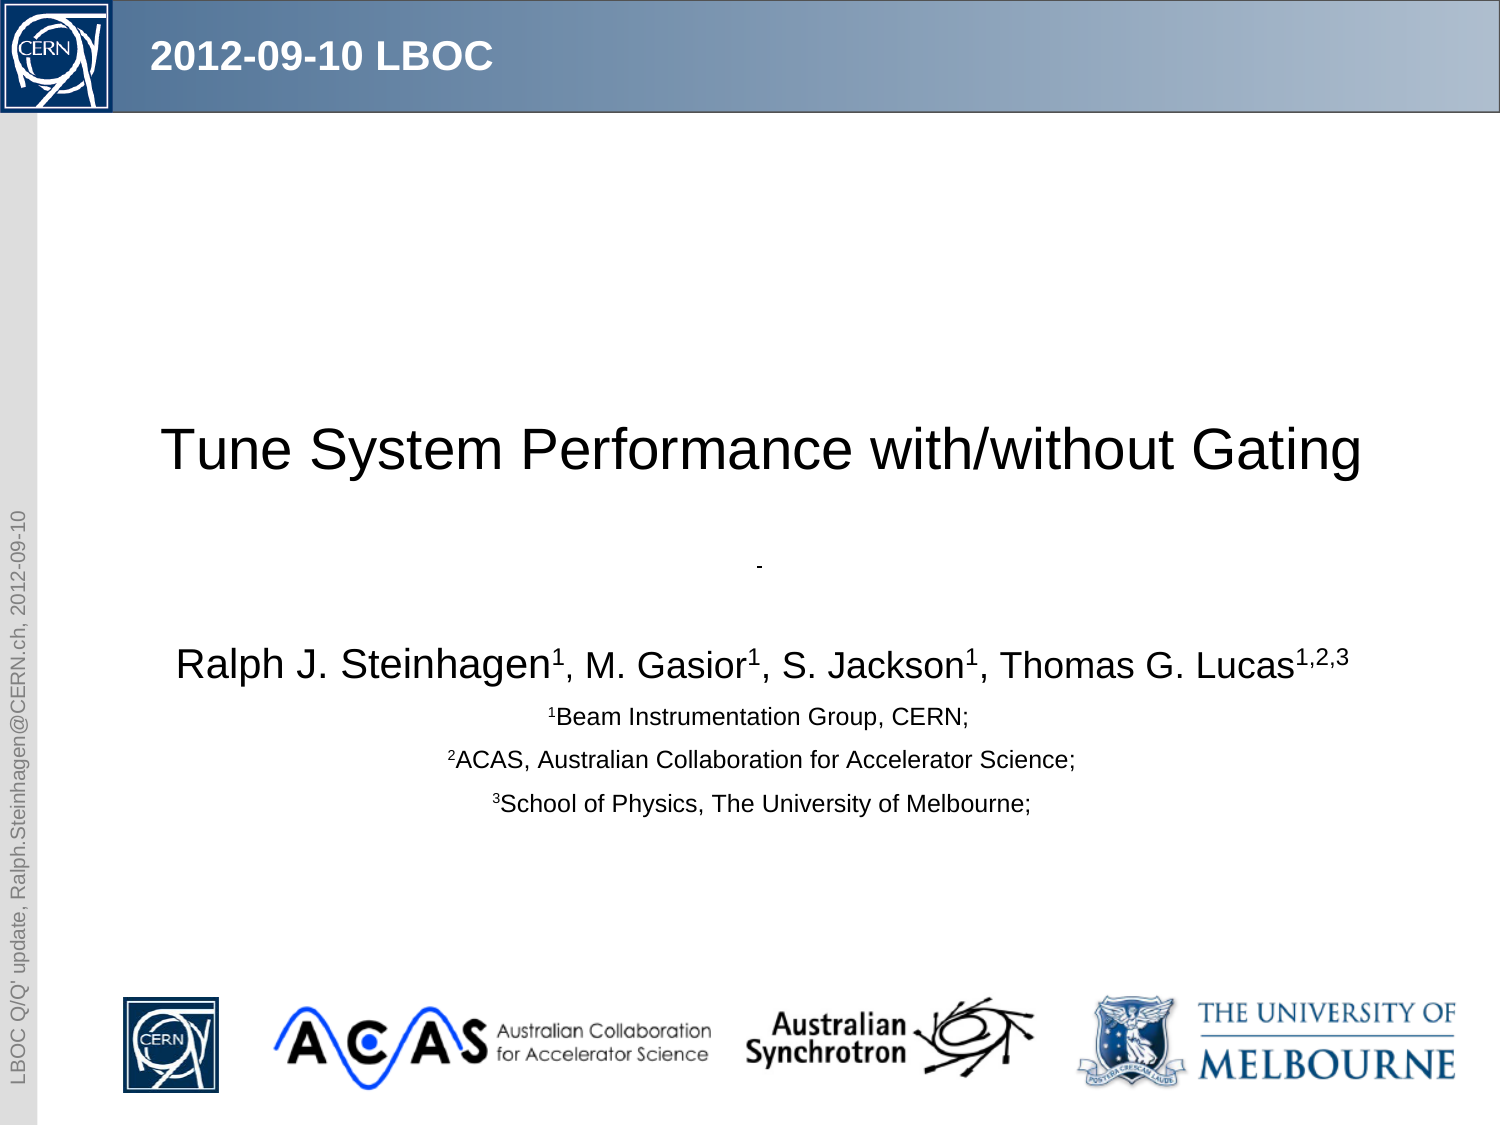

# 2012-09-10 LBOC
Tune System Performance with/without Gating
Ralph J. Steinhagen1, M. Gasior1, S. Jackson1, Thomas G. Lucas1,2,3
1Beam Instrumentation Group, CERN;
2ACAS, Australian Collaboration for Accelerator Science;
3School of Physics, The University of Melbourne;